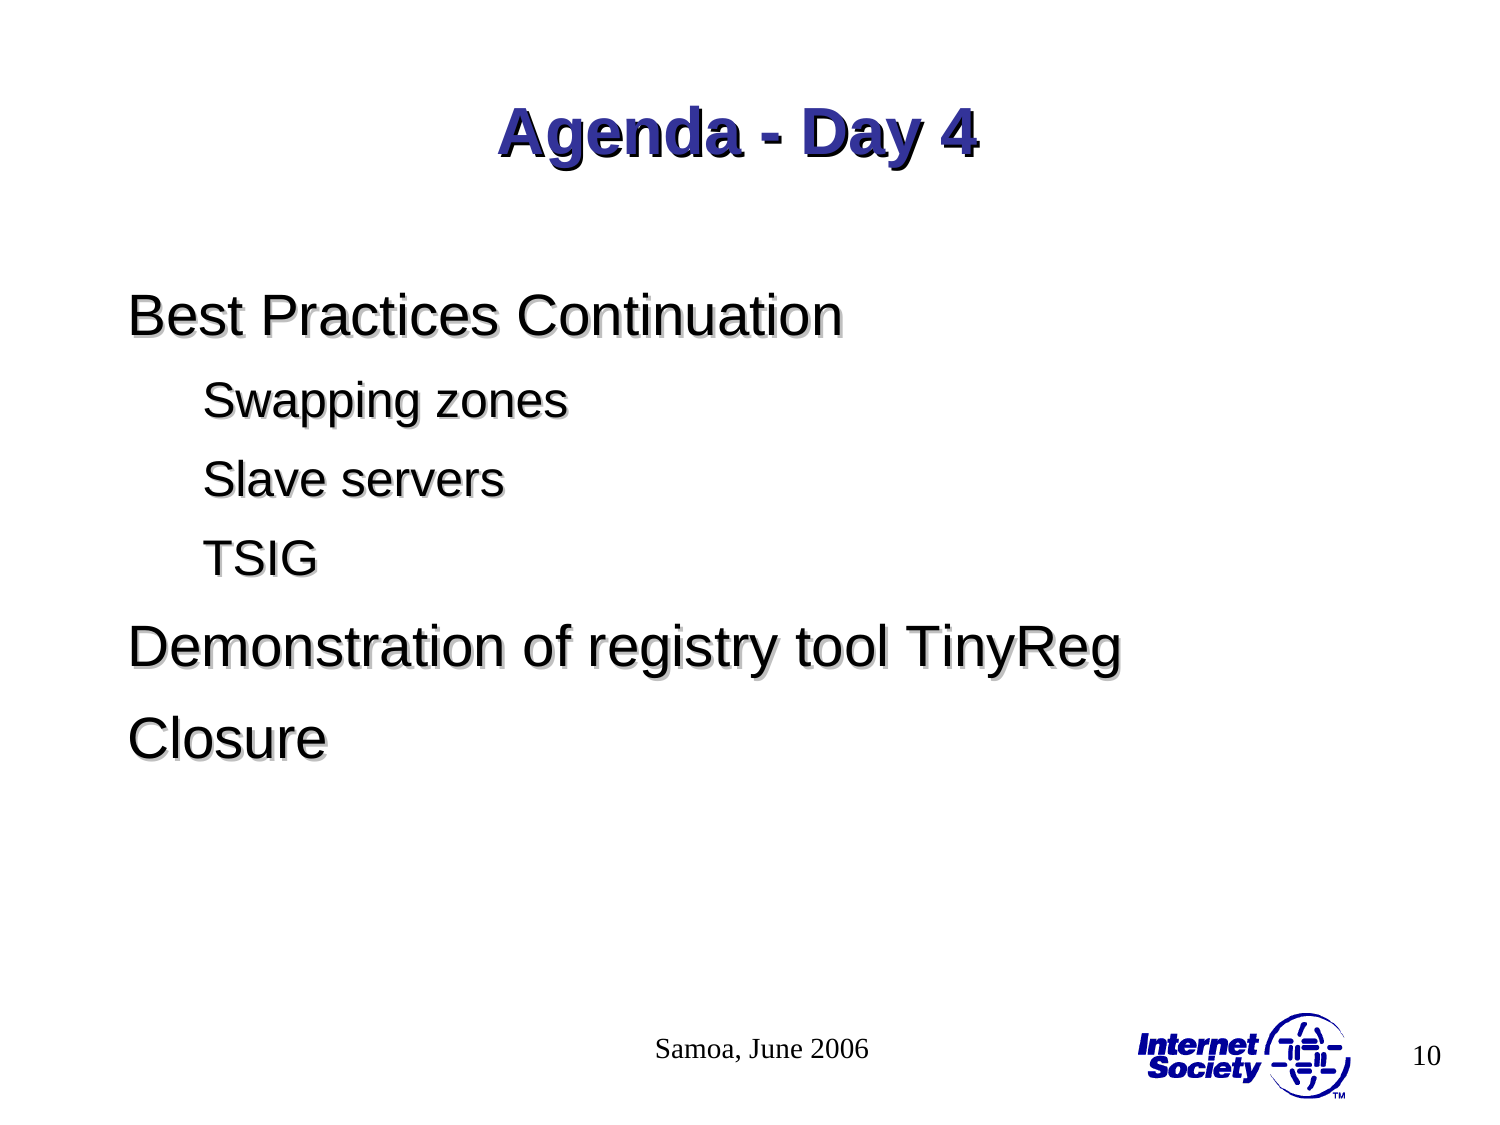

# Agenda - Day 4
Best Practices Continuation
Swapping zones
Slave servers
TSIG
Demonstration of registry tool TinyReg
Closure